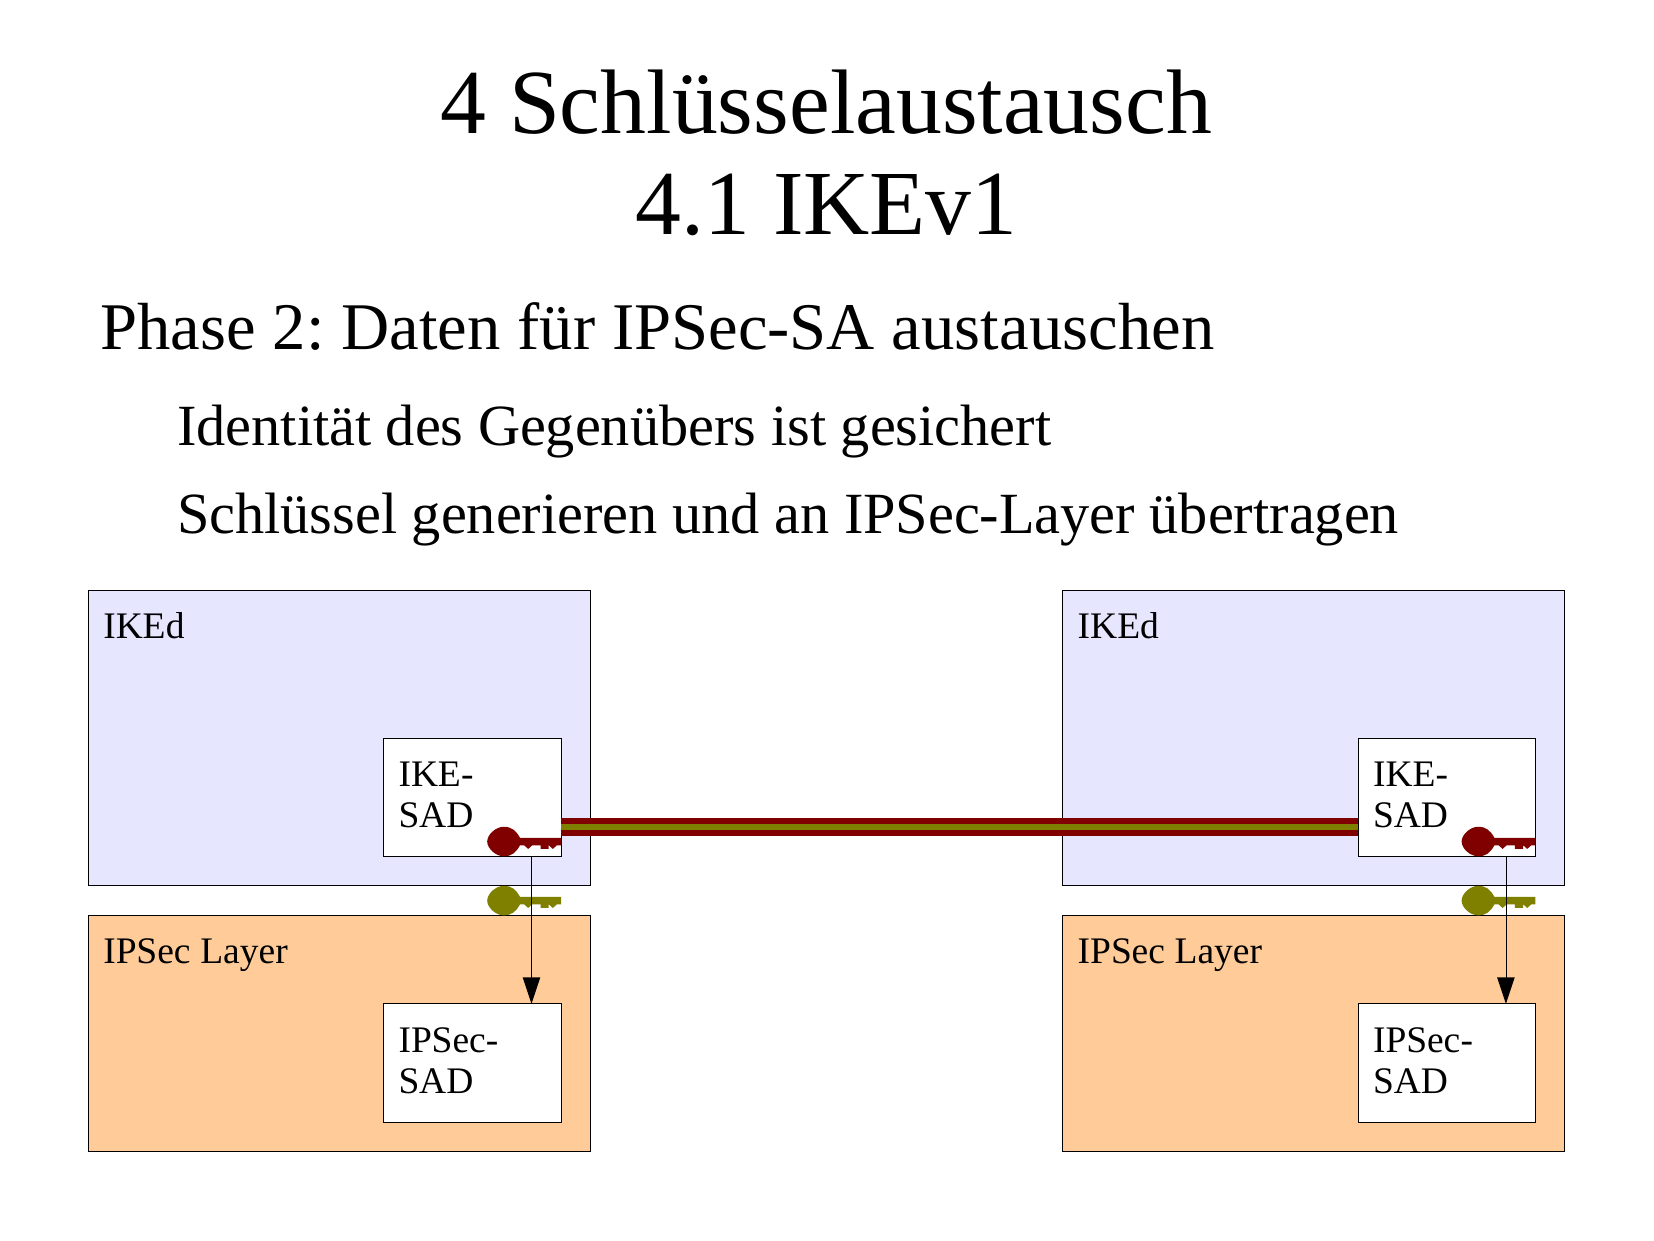

# 4 Schlüsselaustausch 4.1 IKEv1
Phase 2: Daten für IPSec-SA austauschen
Identität des Gegenübers ist gesichert
Schlüssel generieren und an IPSec-Layer übertragen
IKEd
IKEd
IKE-
SAD
IKE-
SAD
IPSec Layer
IPSec Layer
IPSec-
SAD
IPSec-
SAD